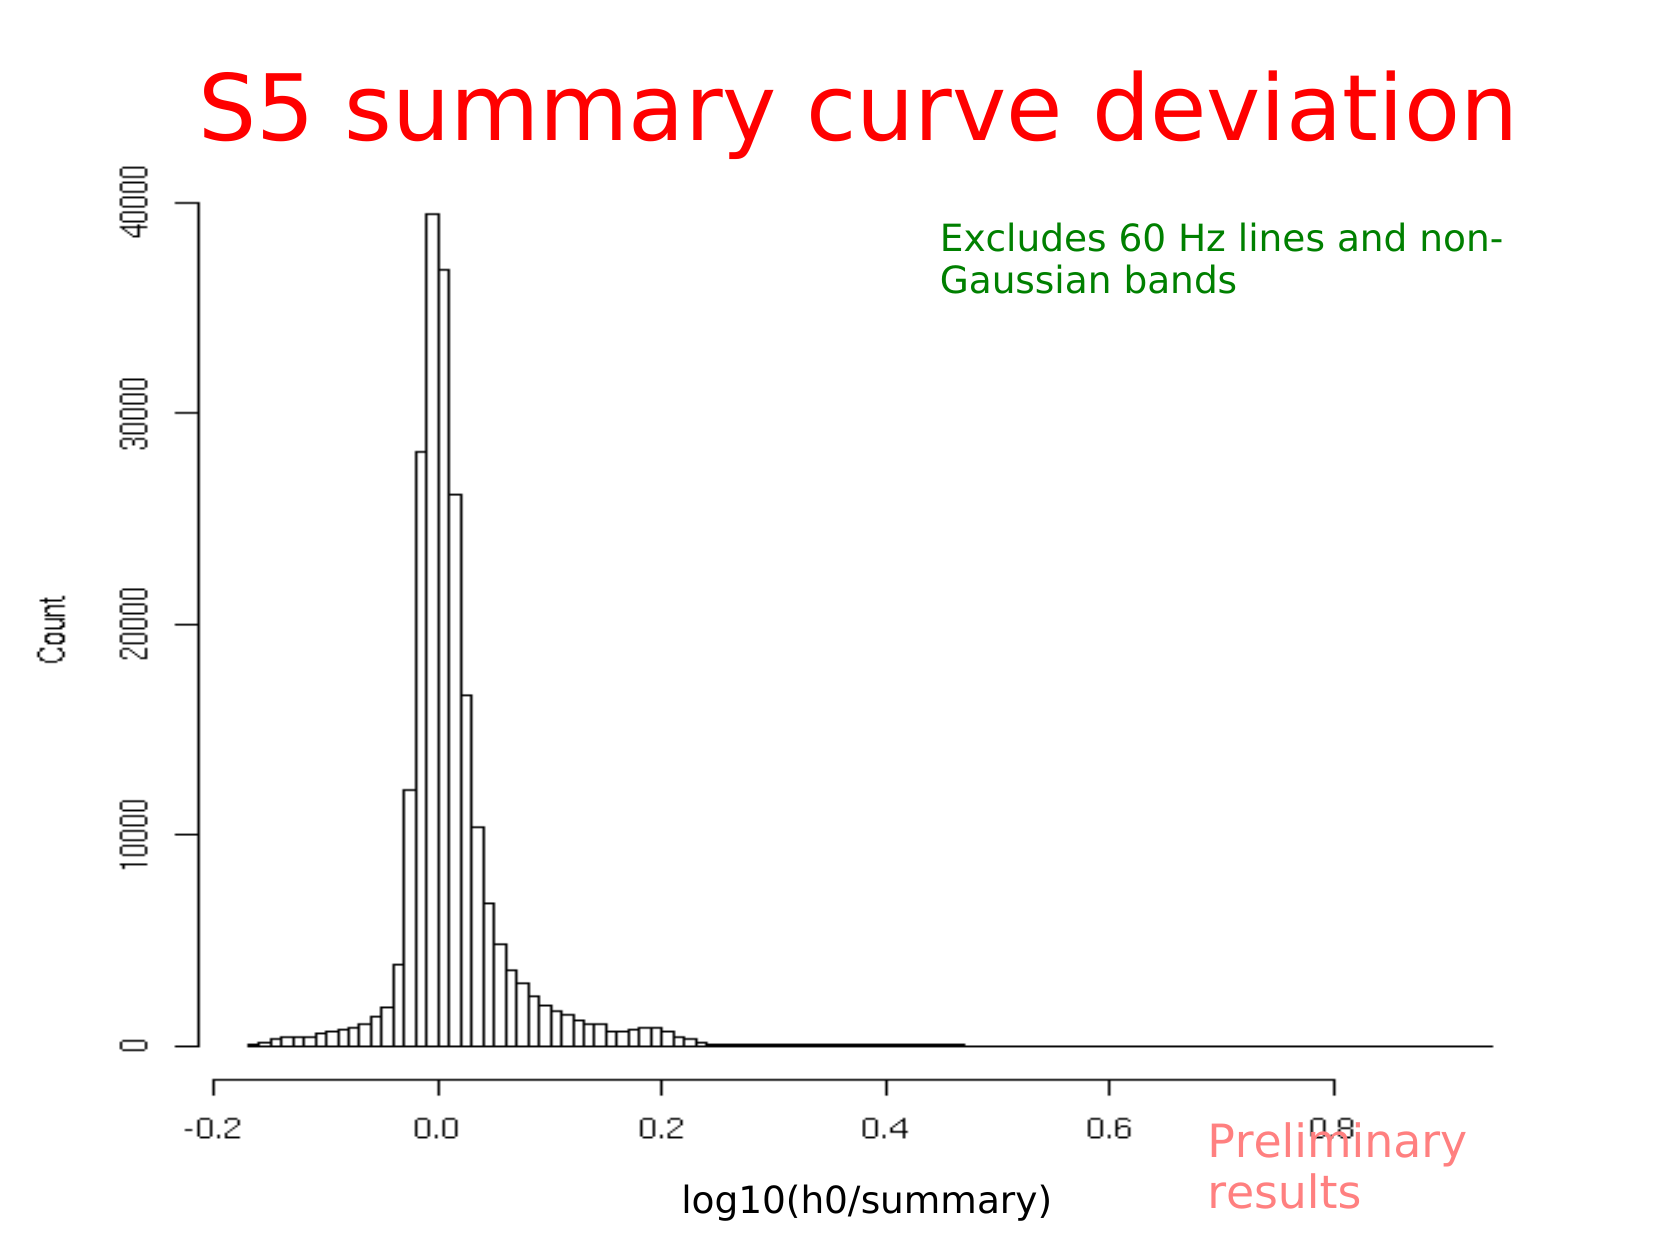

# S5 summary curve deviation
Excludes 60 Hz lines and non-Gaussian bands
Preliminary results
log10(h0/summary)